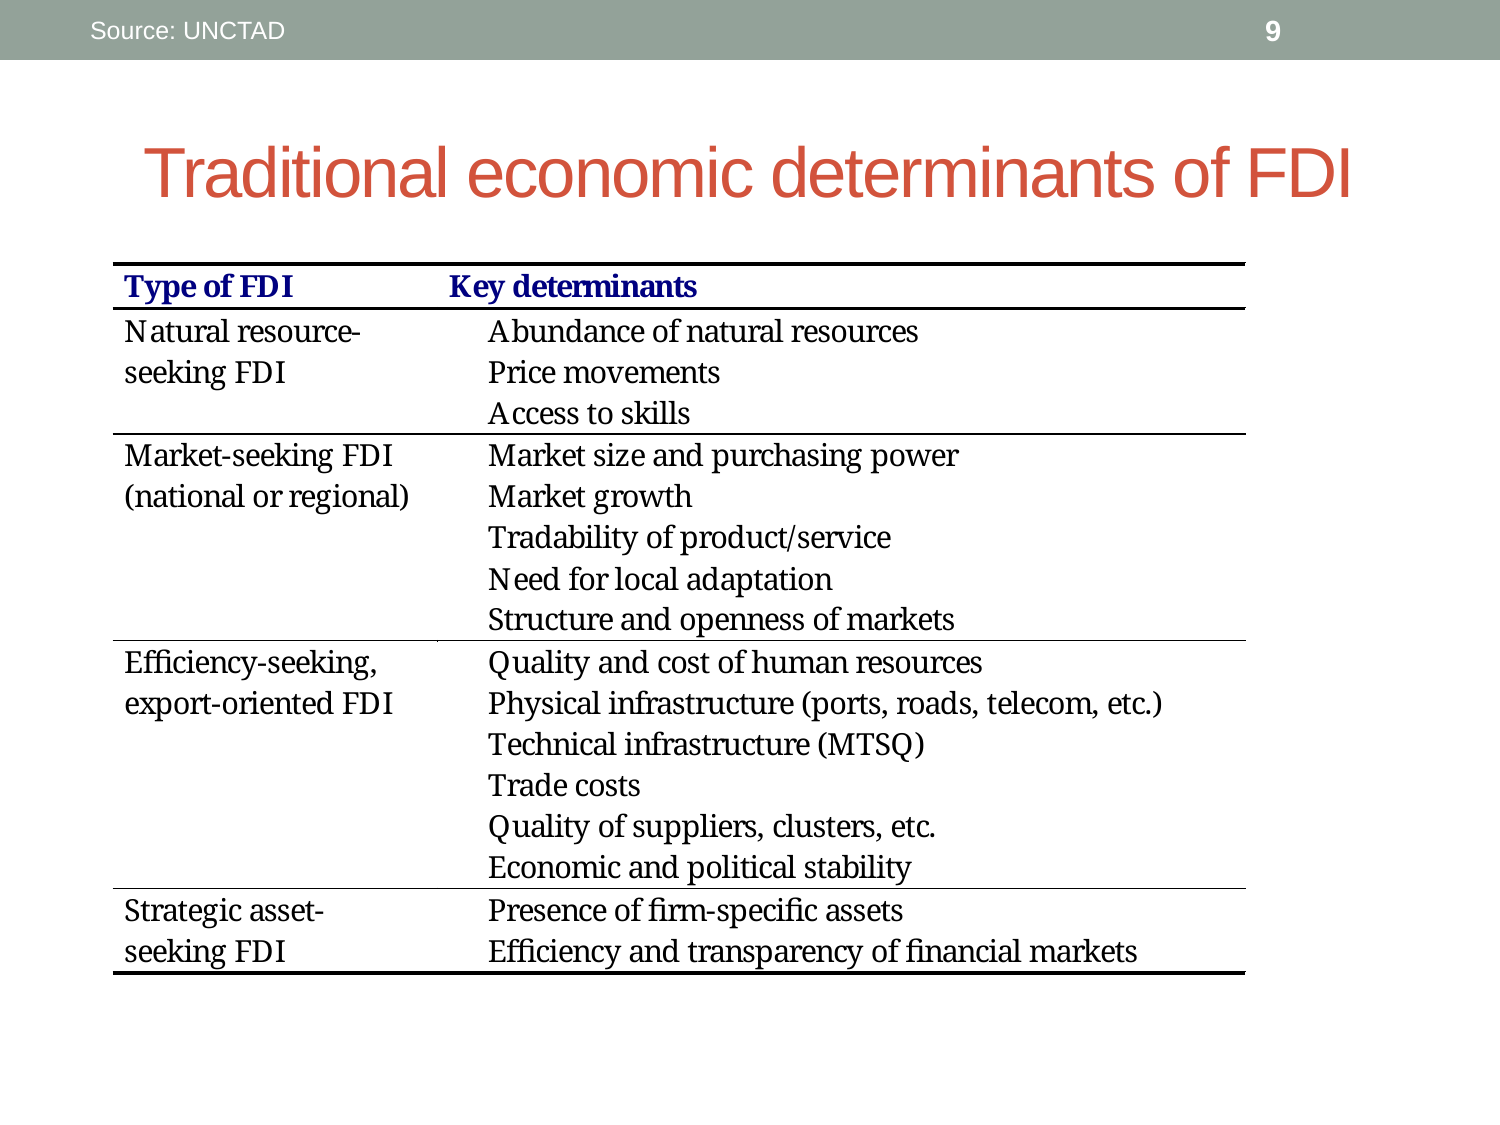

Source: UNCTAD
# Traditional economic determinants of FDI